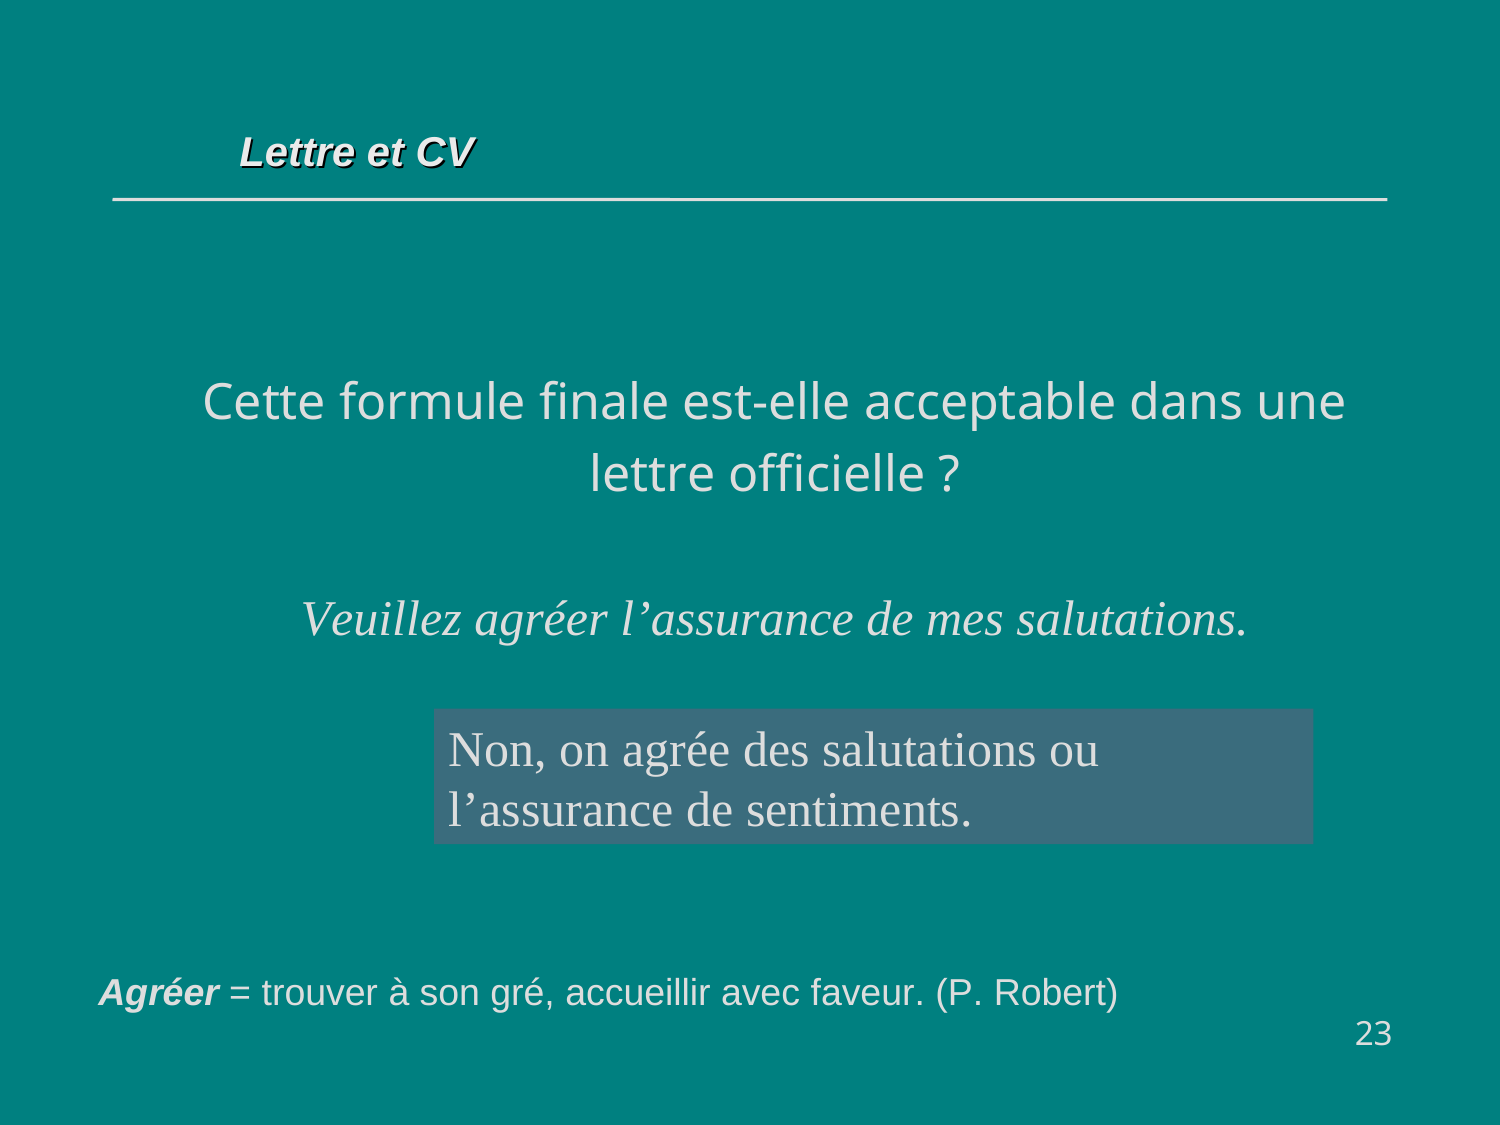

Lettre et CV
Cette formule finale est-elle acceptable dans une lettre officielle ?
Veuillez agréer l’assurance de mes salutations.
 OUI / NON
Non, on agrée des salutations ou l’assurance de sentiments.
Agréer = trouver à son gré, accueillir avec faveur. (P. Robert)
23